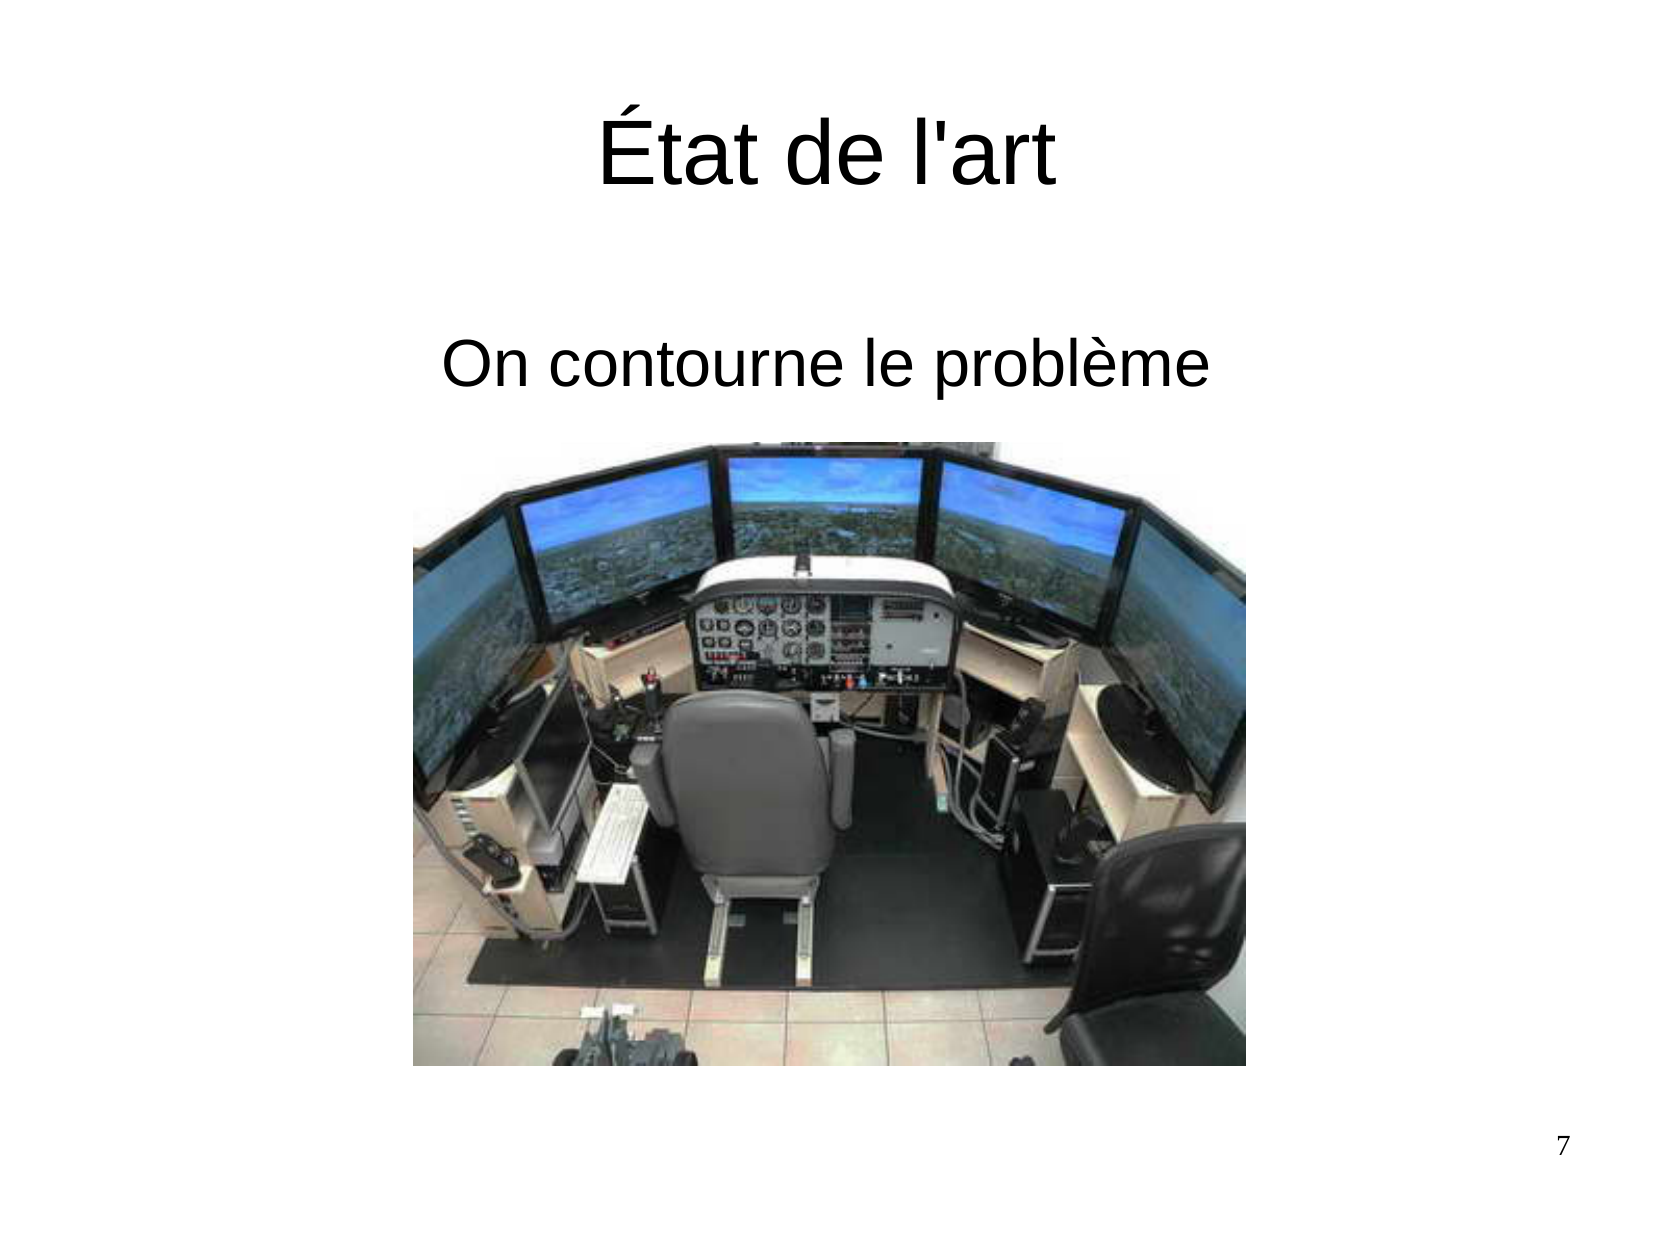

# État de l'art
On contourne le problème
7